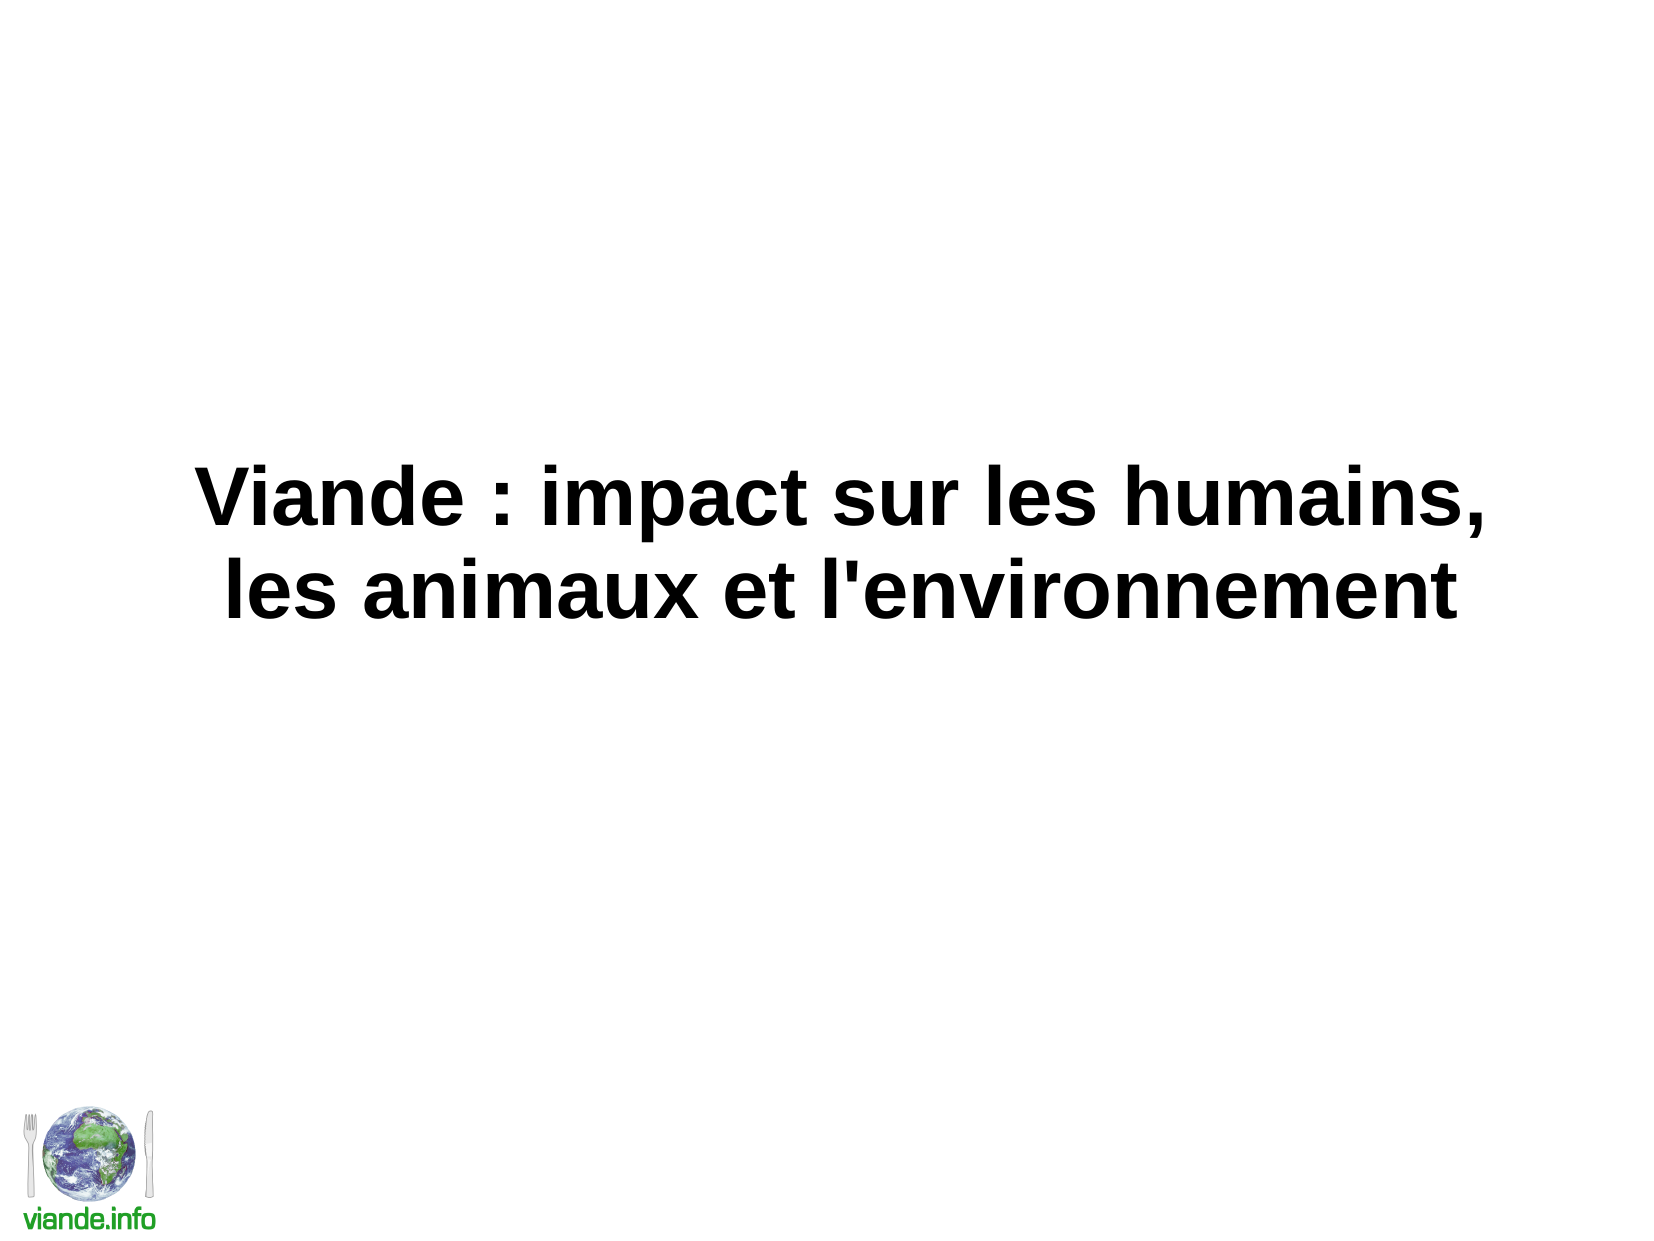

Viande : impact sur les humains, les animaux et l'environnement